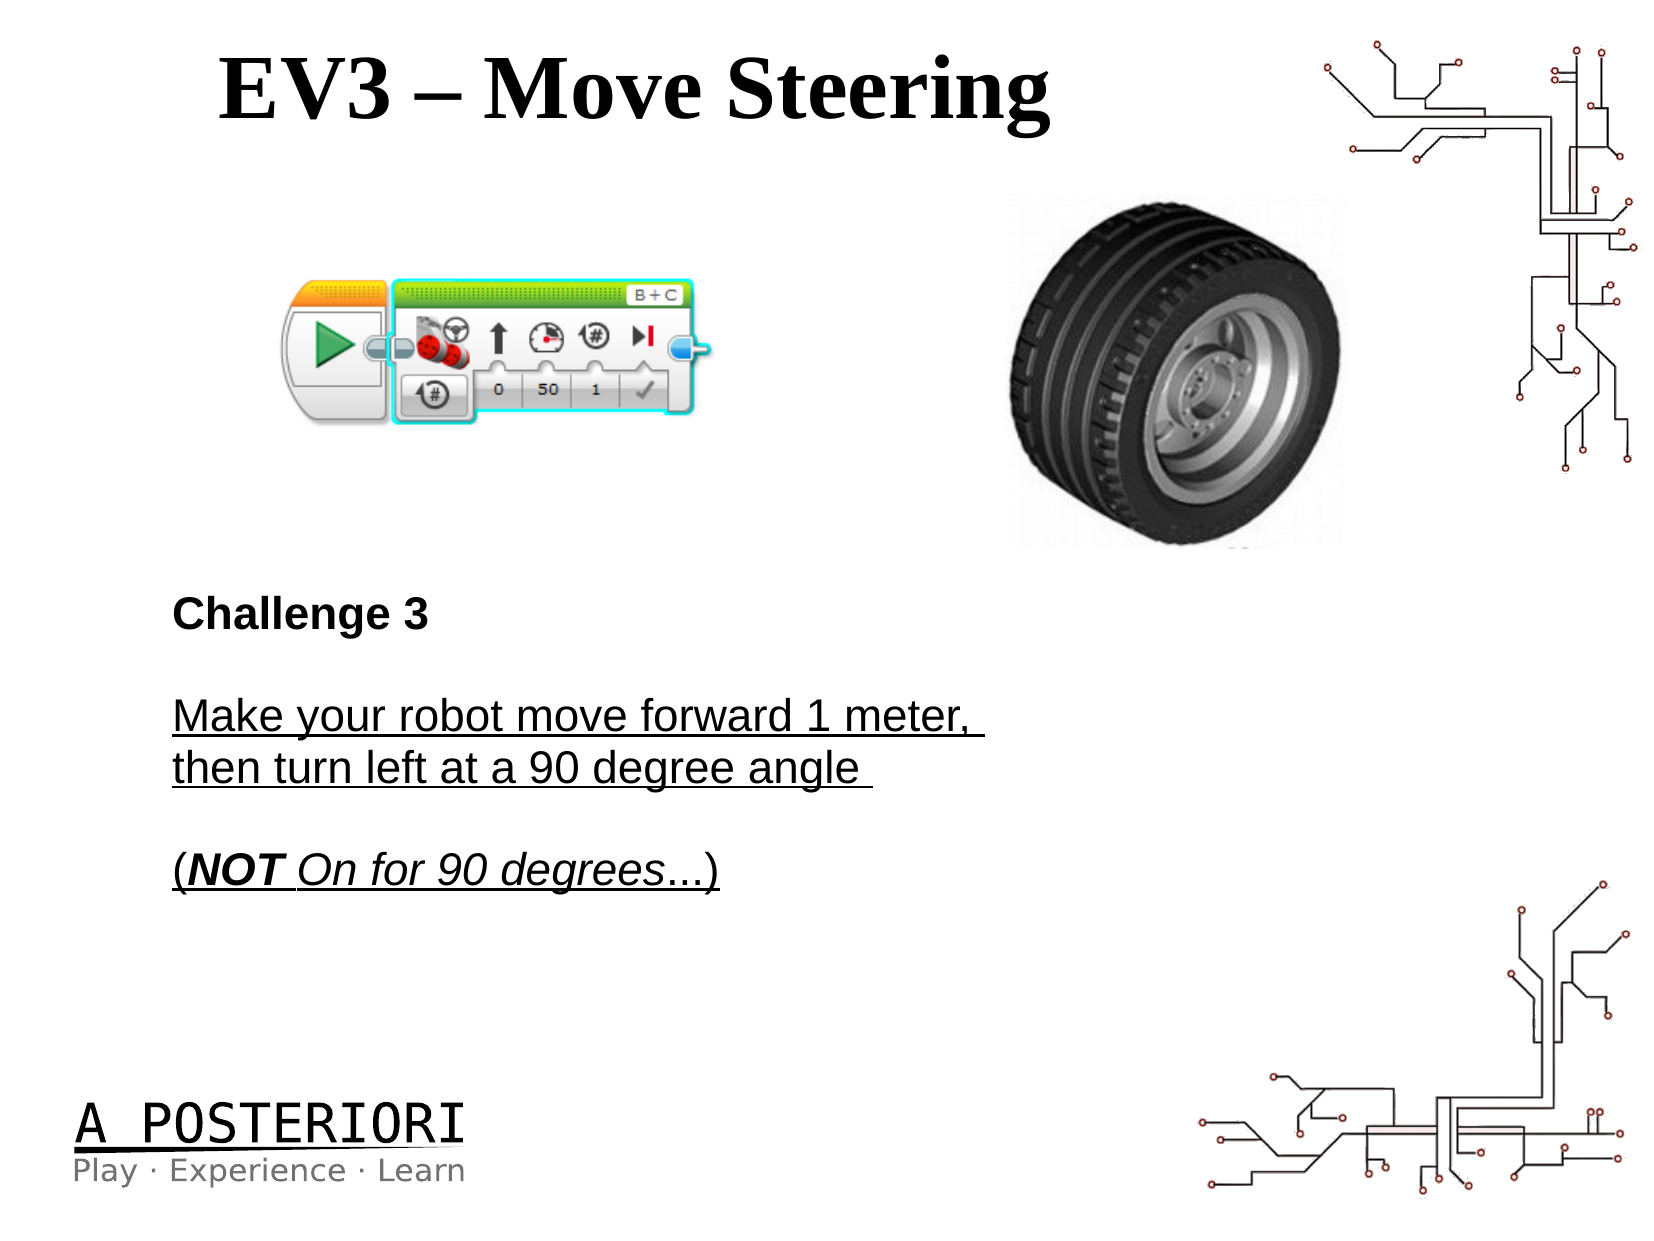

# EV3 – Move Steering
Challenge 3
Make your robot move forward 1 meter,
then turn left at a 90 degree angle
(NOT On for 90 degrees...)